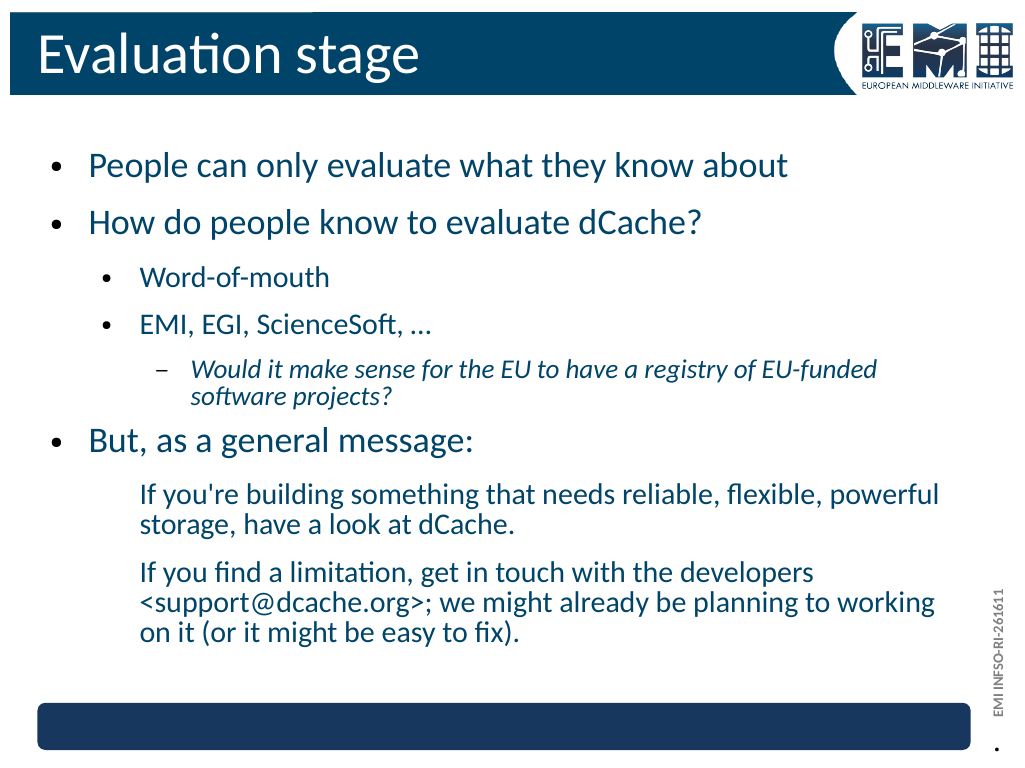

# Evaluation stage
People can only evaluate what they know about
How do people know to evaluate dCache?
Word-of-mouth
EMI, EGI, ScienceSoft, …
Would it make sense for the EU to have a registry of EU-funded software projects?
But, as a general message:
If you're building something that needs reliable, flexible, powerful storage, have a look at dCache.
If you find a limitation, get in touch with the developers <support@dcache.org>; we might already be planning to working on it (or it might be easy to fix).